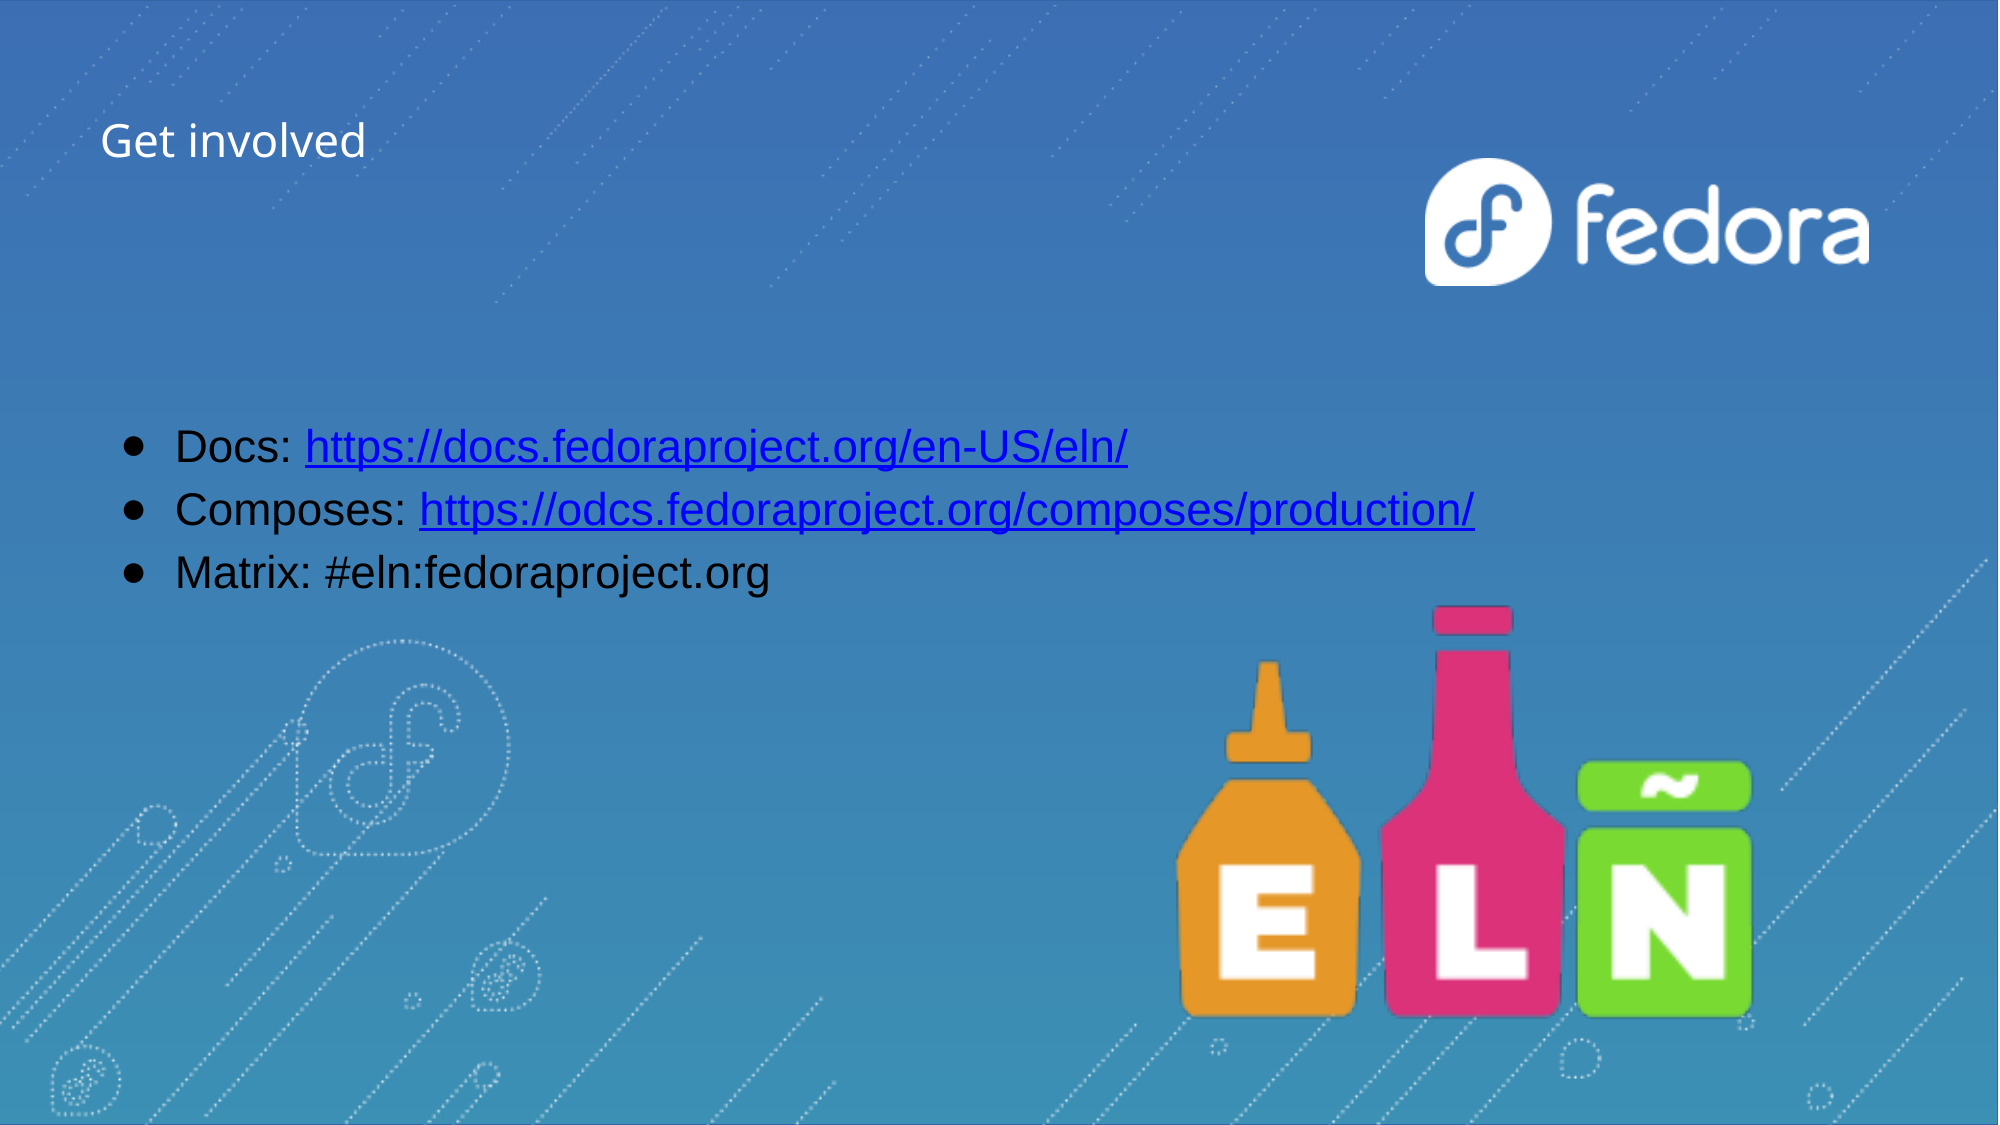

# Get involved
Docs: https://docs.fedoraproject.org/en-US/eln/
Composes: https://odcs.fedoraproject.org/composes/production/
Matrix: #eln:fedoraproject.org